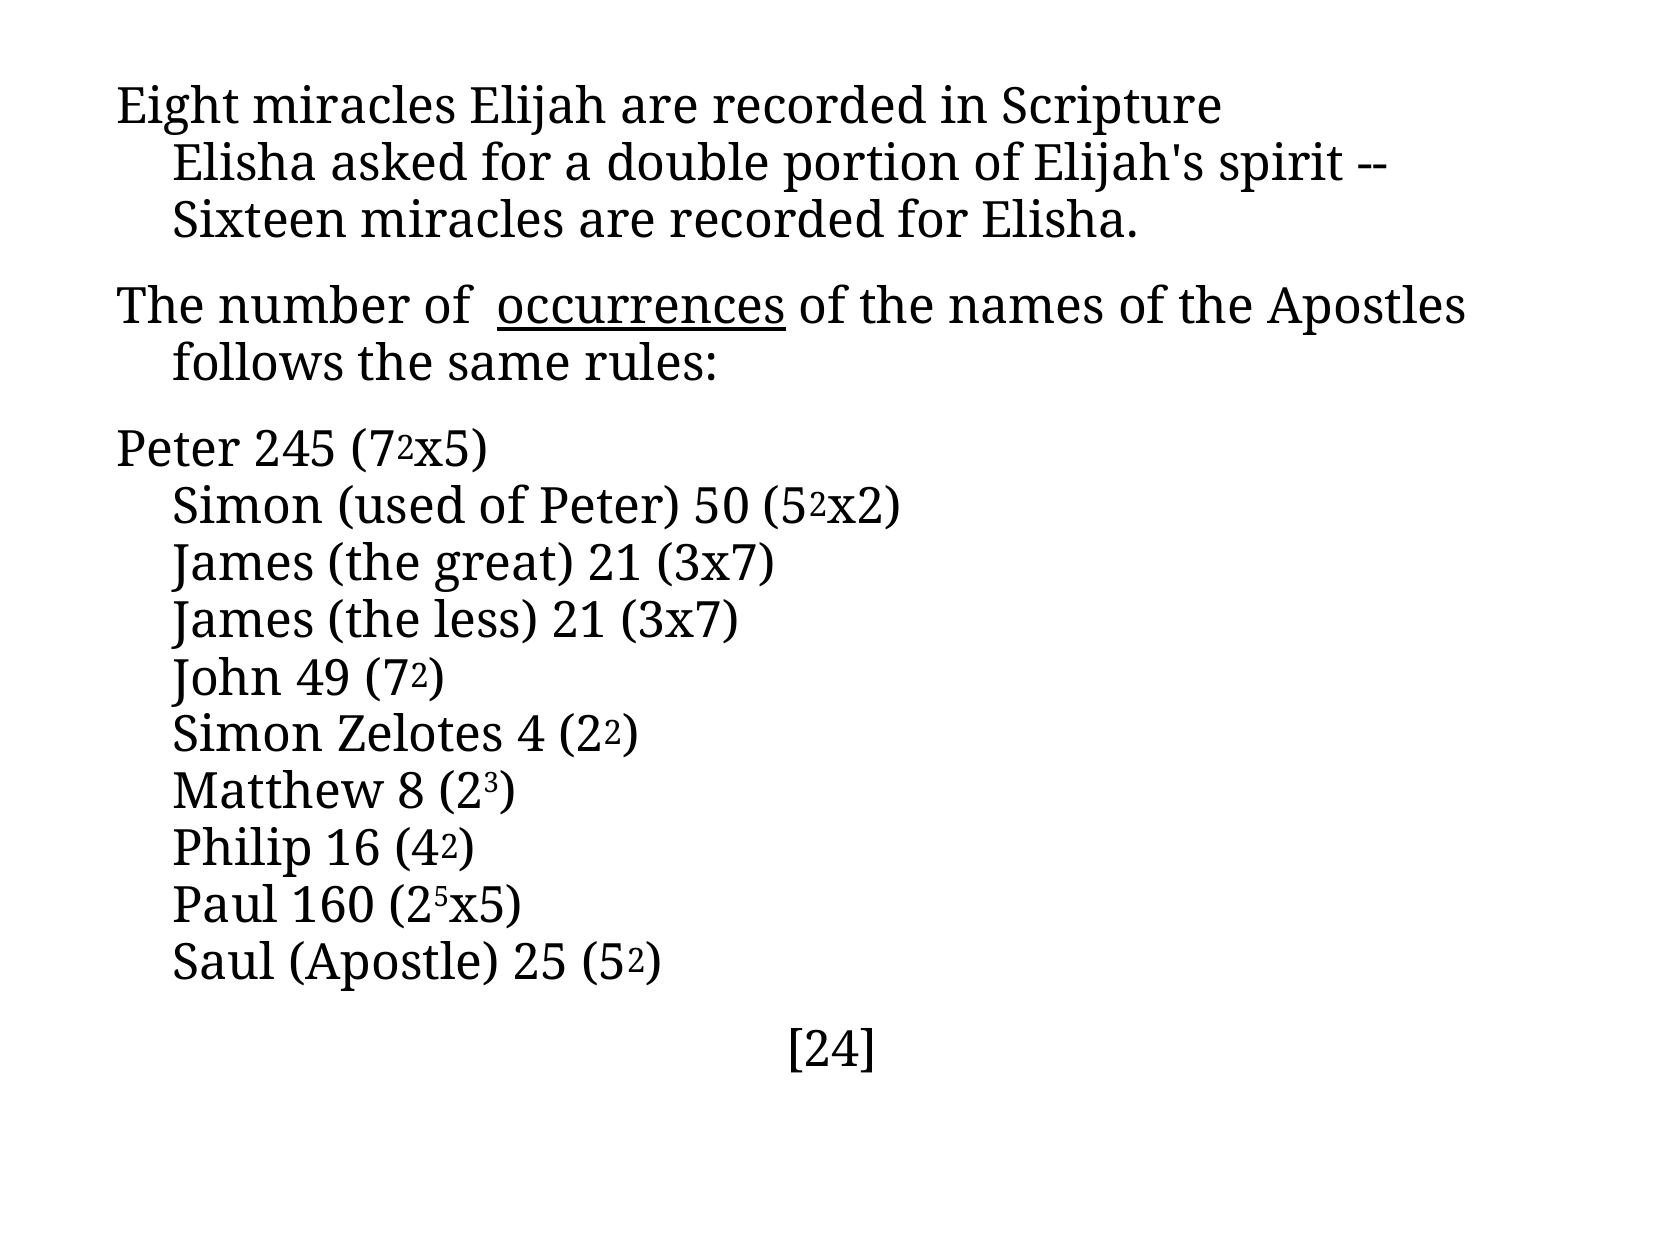

# Eight miracles Elijah are recorded in Scripture Elisha asked for a double portion of Elijah's spirit -- Sixteen miracles are recorded for Elisha.
The number of occurrences of the names of the Apostles follows the same rules:
Peter 245 (72x5)
Simon (used of Peter) 50 (52x2)
James (the great) 21 (3x7)
James (the less) 21 (3x7)
John 49 (72)
Simon Zelotes 4 (22)
Matthew 8 (23)
Philip 16 (42)
Paul 160 (25x5)
Saul (Apostle) 25 (52)
[24]